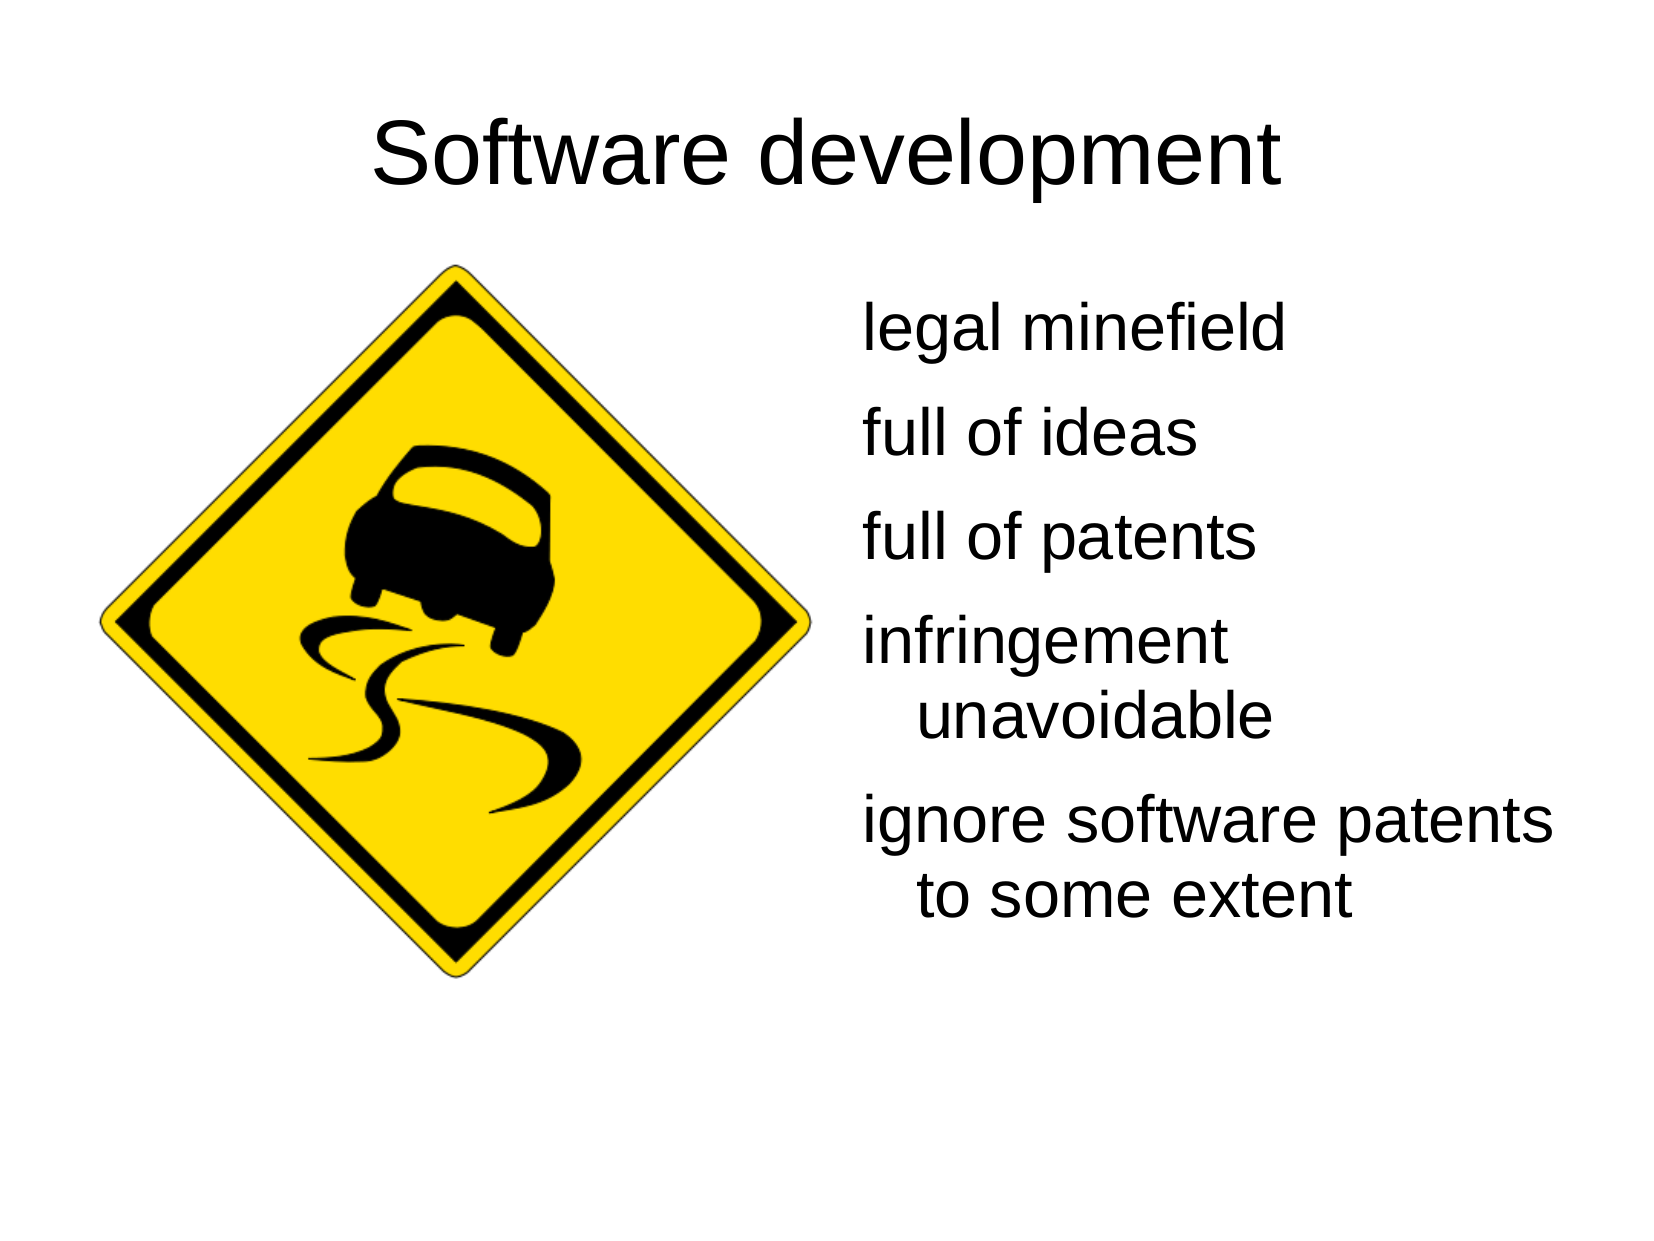

# Software development
legal minefield
full of ideas
full of patents
infringement unavoidable
ignore software patents to some extent